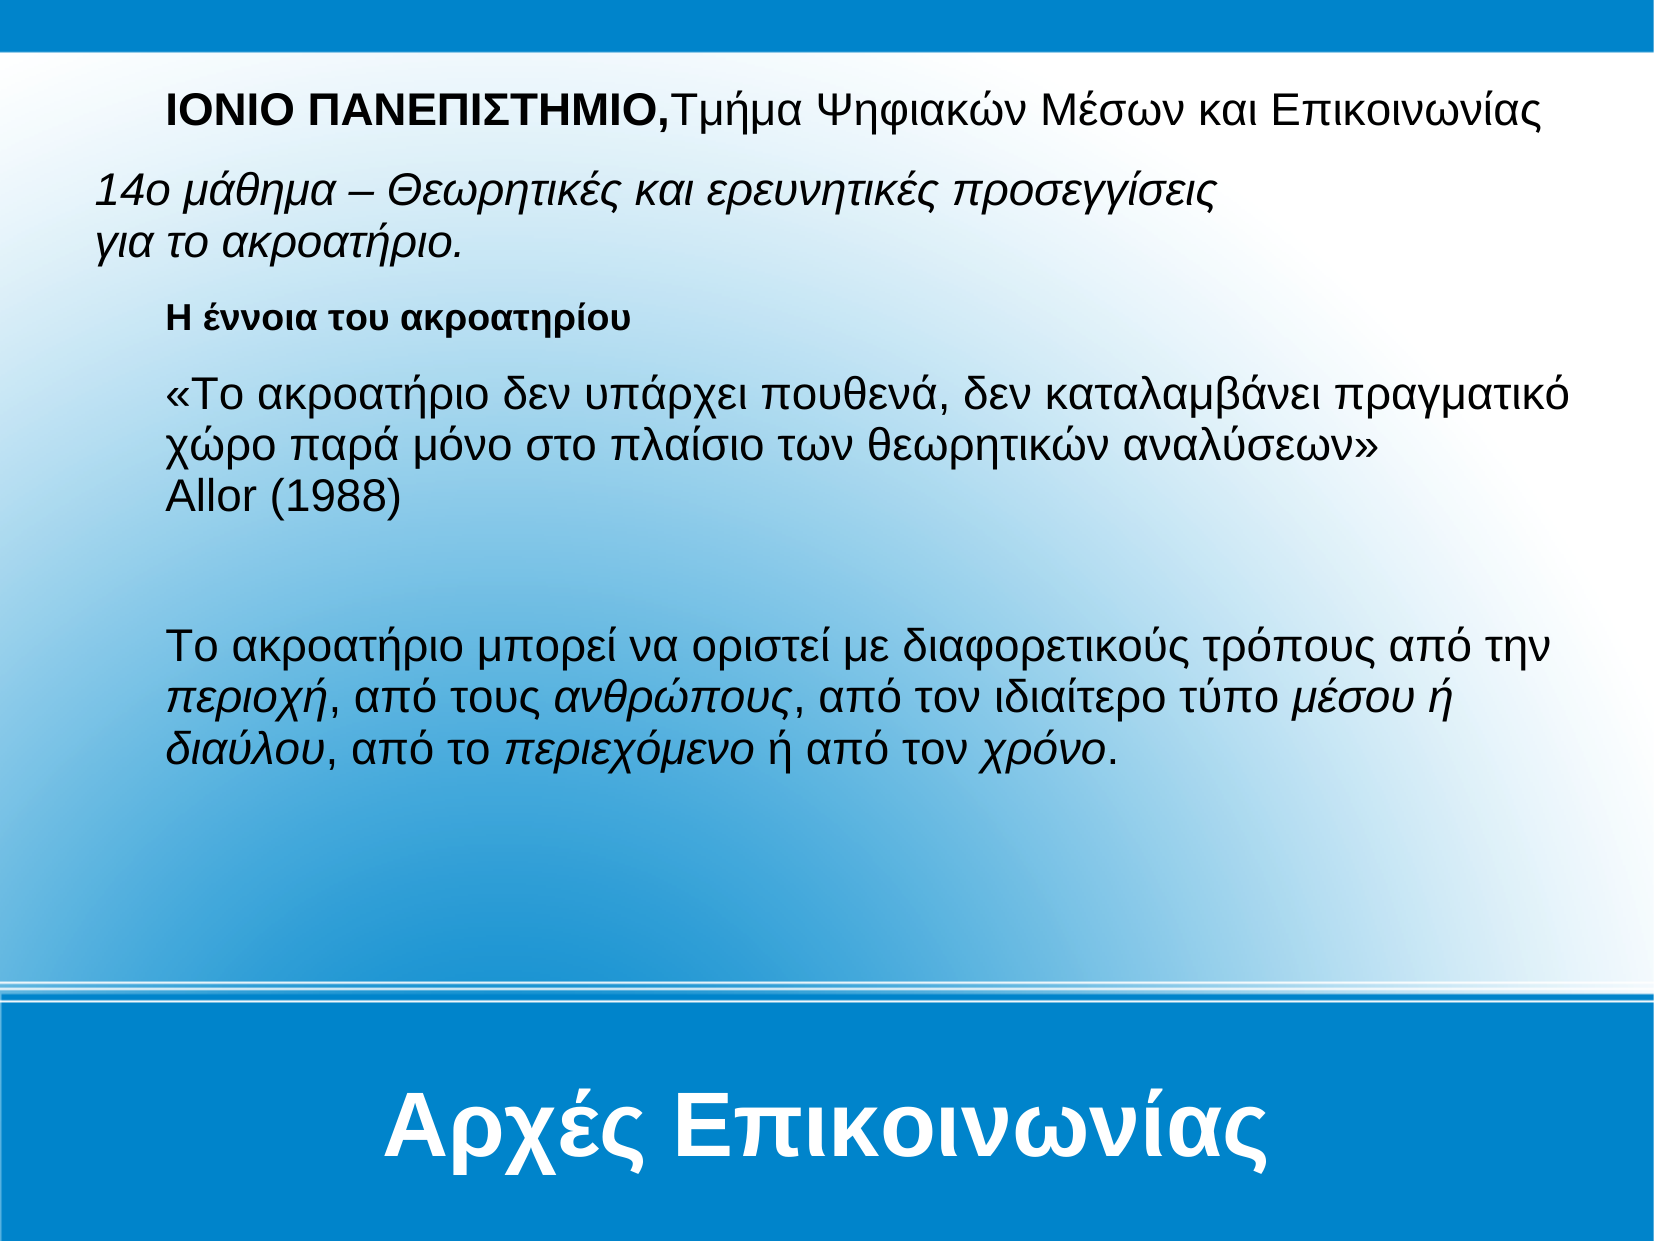

ΙΟΝΙΟ ΠΑΝΕΠΙΣΤΗΜΙΟ,Τμήμα Ψηφιακών Μέσων και Επικοινωνίας
14ο μάθημα – Θεωρητικές και ερευνητικές προσεγγίσεις
για το ακροατήριο.
Η έννοια του ακροατηρίου
«Το ακροατήριο δεν υπάρχει πουθενά, δεν καταλαμβάνει πραγματικό χώρο παρά μόνο στο πλαίσιο των θεωρητικών αναλύσεων»
Allor (1988)
Το ακροατήριο μπορεί να οριστεί με διαφορετικούς τρόπους από την περιοχή, από τους ανθρώπους, από τον ιδιαίτερο τύπο μέσου ή διαύλου, από το περιεχόμενο ή από τον χρόνο.
# Αρχές Επικοινωνίας